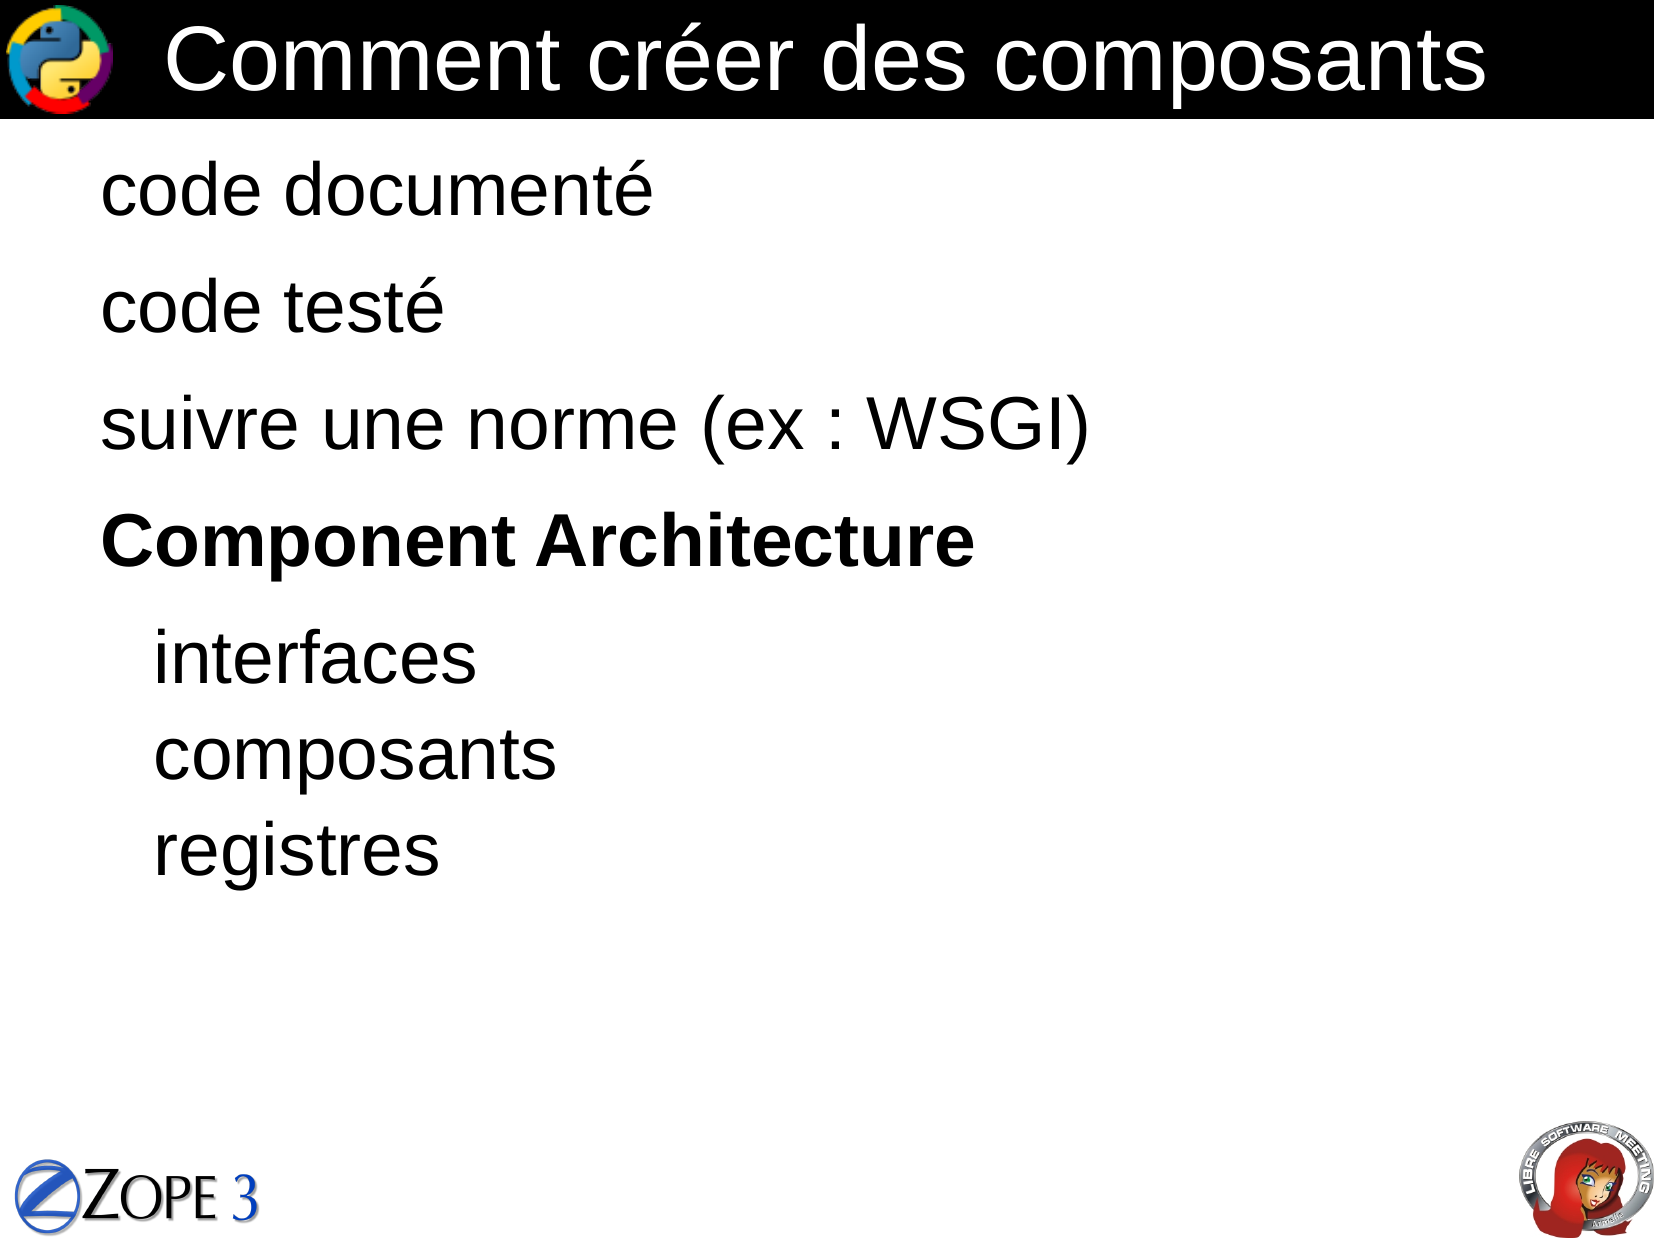

# Comment créer des composants
code documenté
code testé
suivre une norme (ex : WSGI)
Component Architecture
interfaces
composants
registres